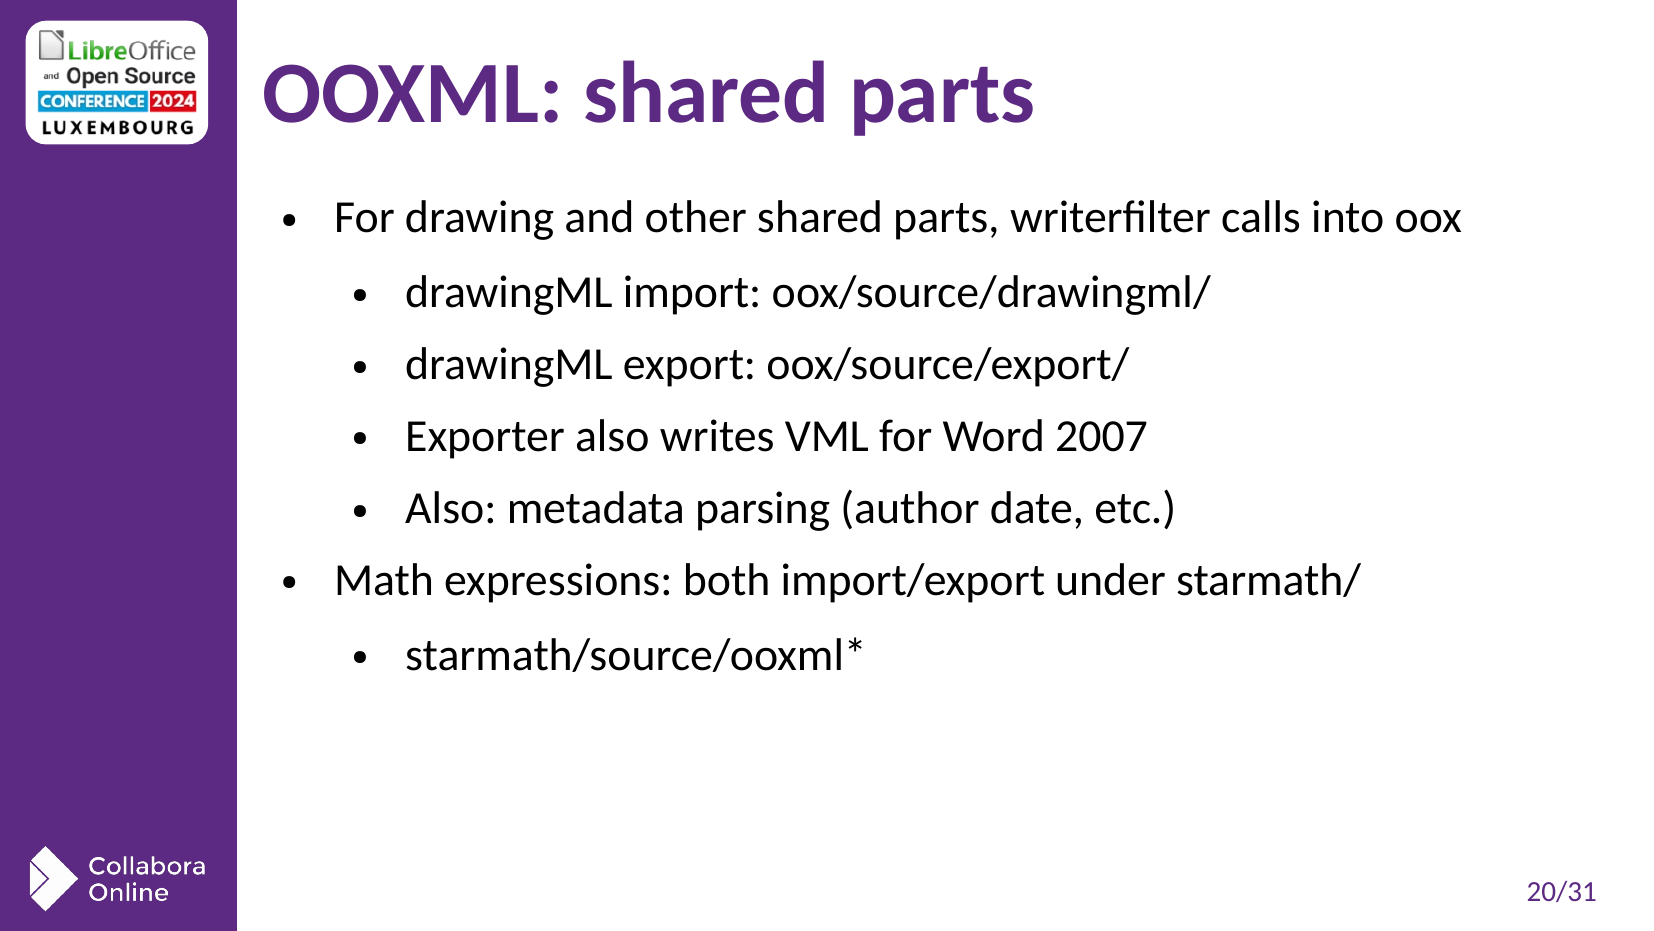

# OOXML: shared parts
For drawing and other shared parts, writerfilter calls into oox
drawingML import: oox/source/drawingml/
drawingML export: oox/source/export/
Exporter also writes VML for Word 2007
Also: metadata parsing (author date, etc.)
Math expressions: both import/export under starmath/
starmath/source/ooxml*
20